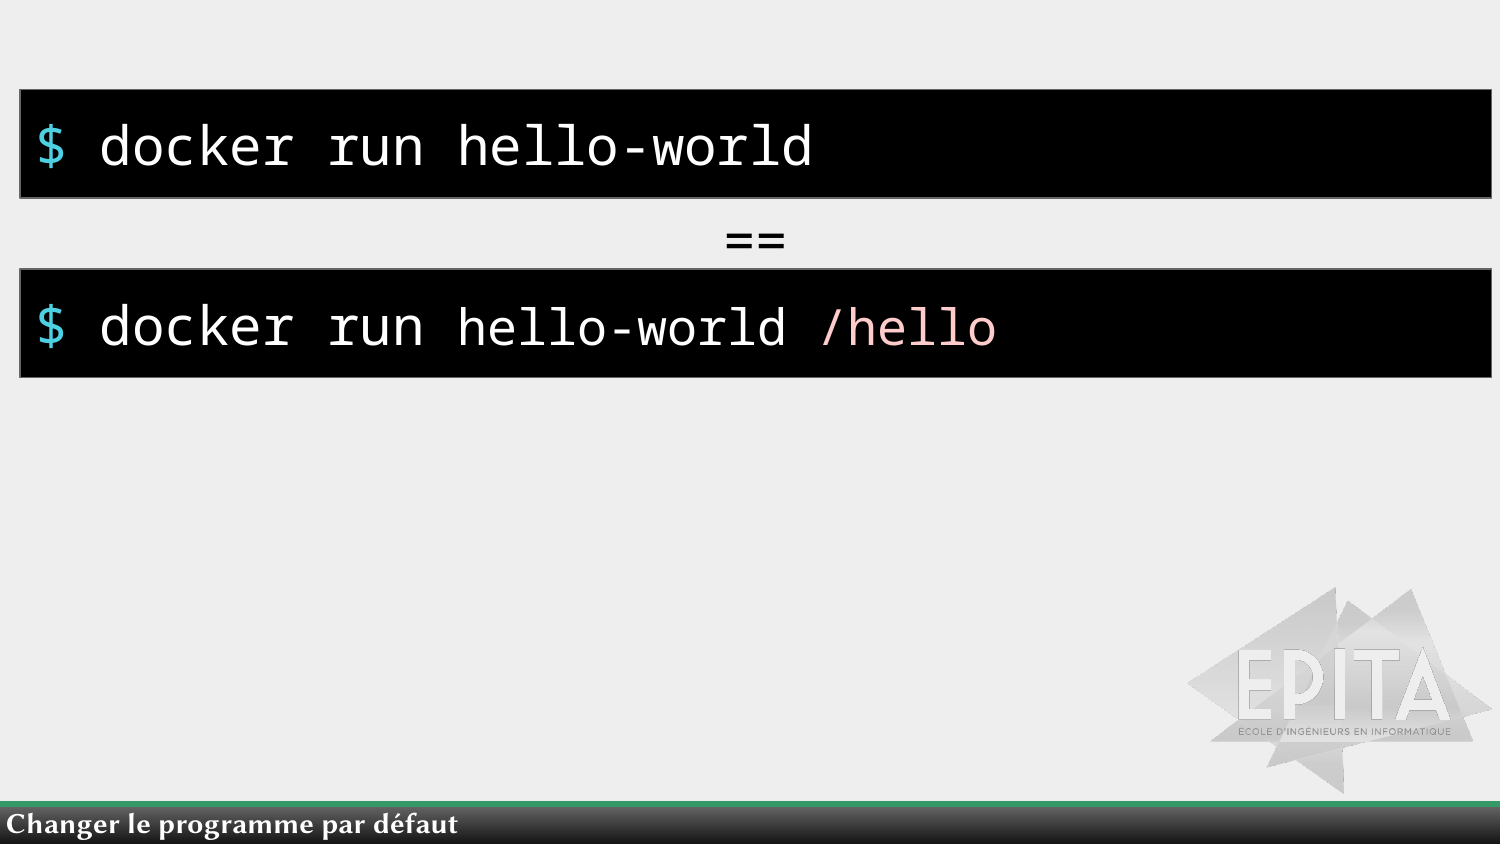

$ docker run hello-world
==
$ docker run hello-world /hello
# Changer le programme par défaut